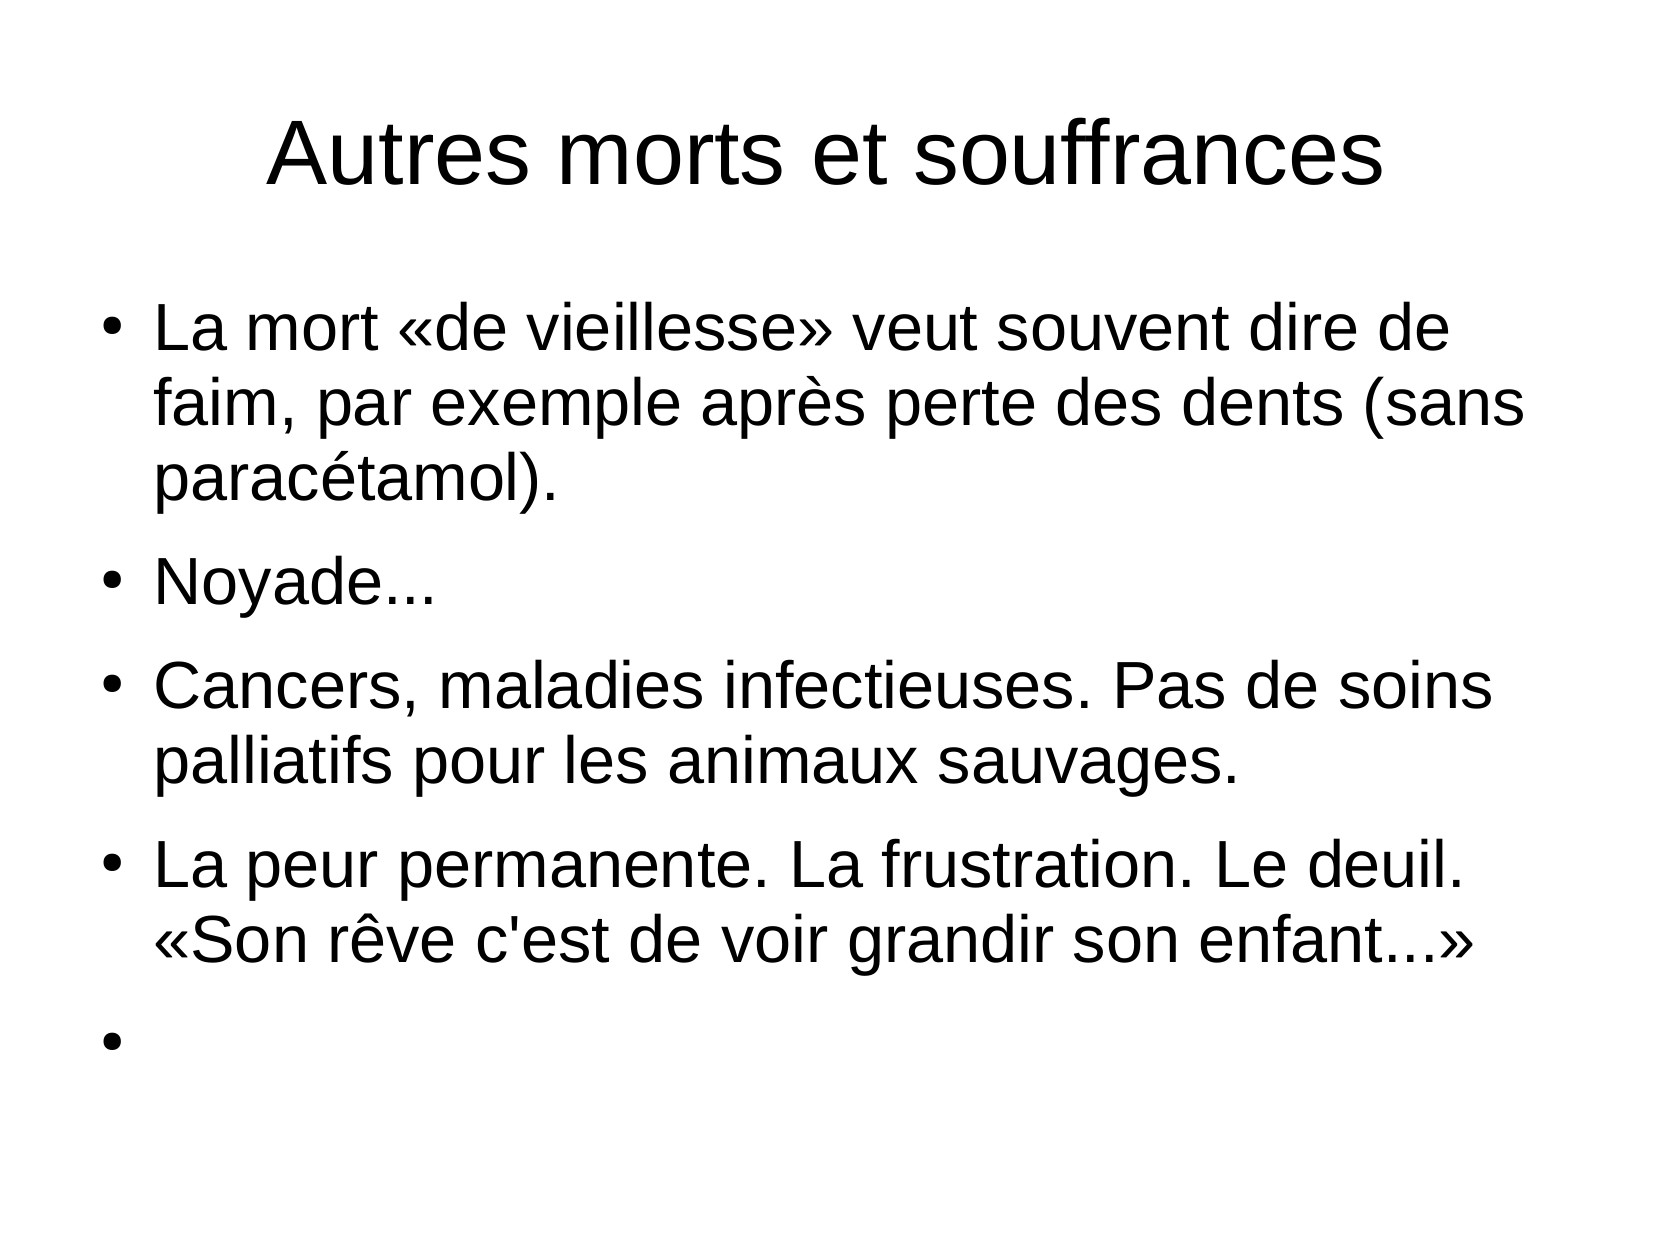

# Autres morts et souffrances
La mort «de vieillesse» veut souvent dire de faim, par exemple après perte des dents (sans paracétamol).
Noyade...
Cancers, maladies infectieuses. Pas de soins palliatifs pour les animaux sauvages.
La peur permanente. La frustration. Le deuil.
«Son rêve c'est de voir grandir son enfant...»